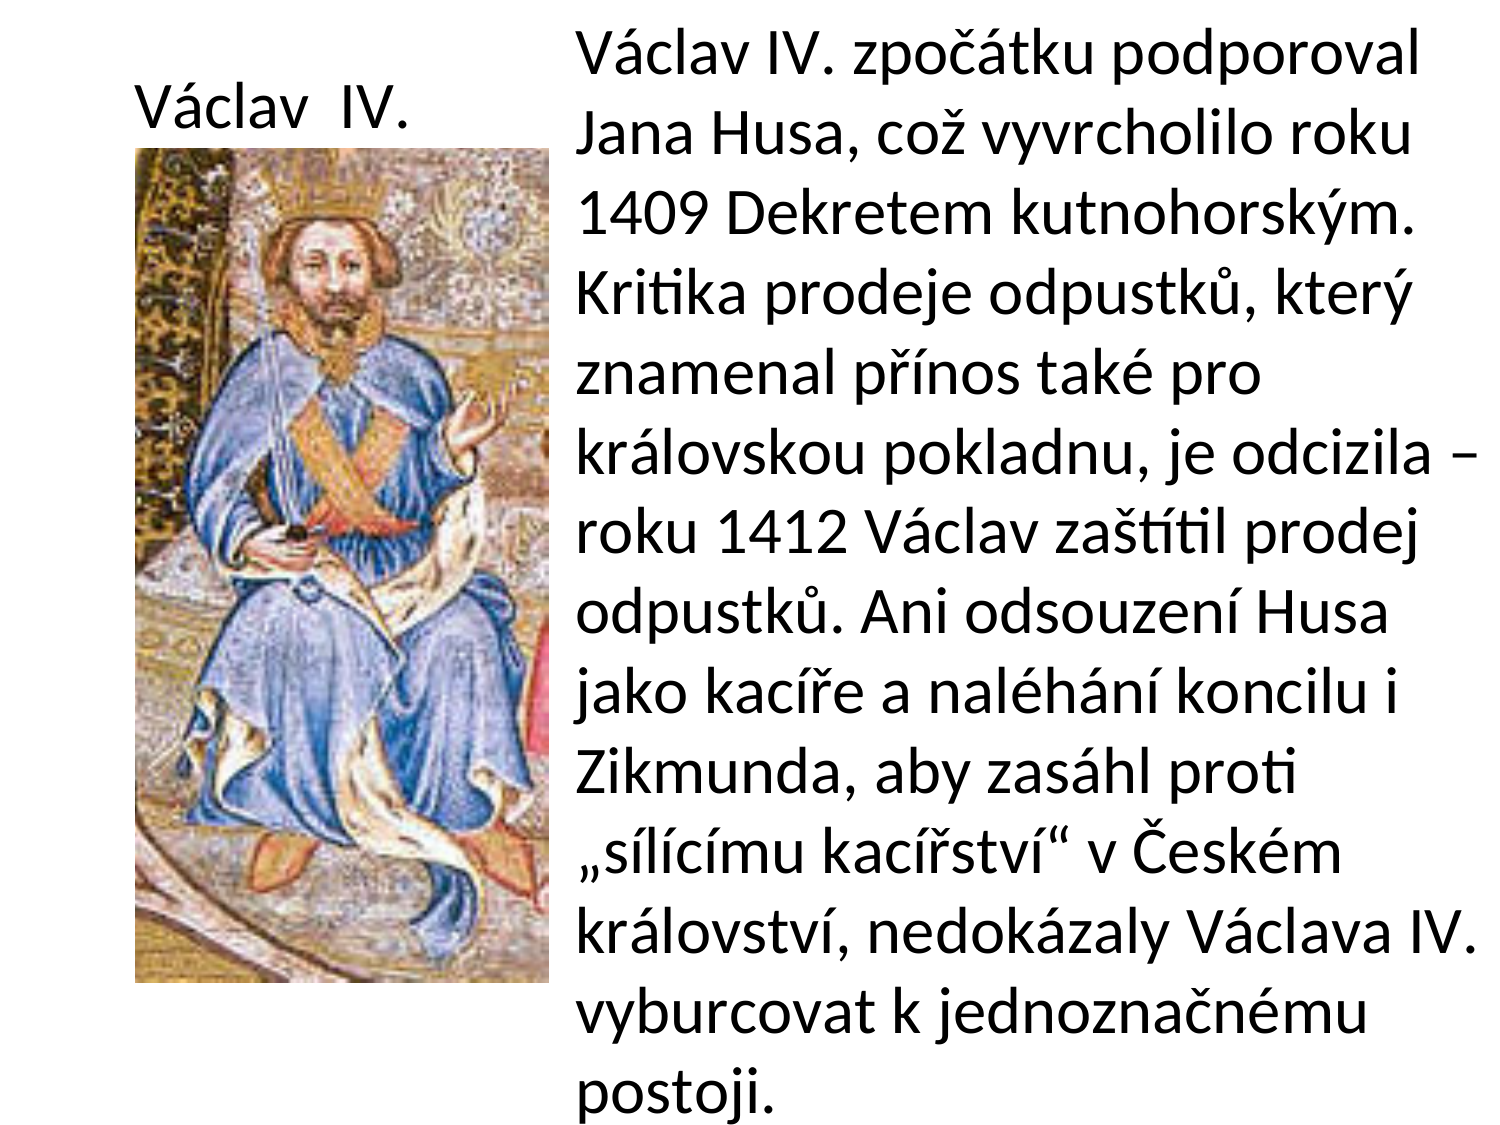

Václav IV. zpočátku podporoval Jana Husa, což vyvrcholilo roku 1409 Dekretem kutnohorským. Kritika prodeje odpustků, který znamenal přínos také pro královskou pokladnu, je odcizila – roku 1412 Václav zaštítil prodej odpustků. Ani odsouzení Husa
jako kacíře a naléhání koncilu i Zikmunda, aby zasáhl proti „sílícímu kacířství“ v Českém království, nedokázaly Václava IV. vyburcovat k jednoznačnému postoji.
Václav IV.